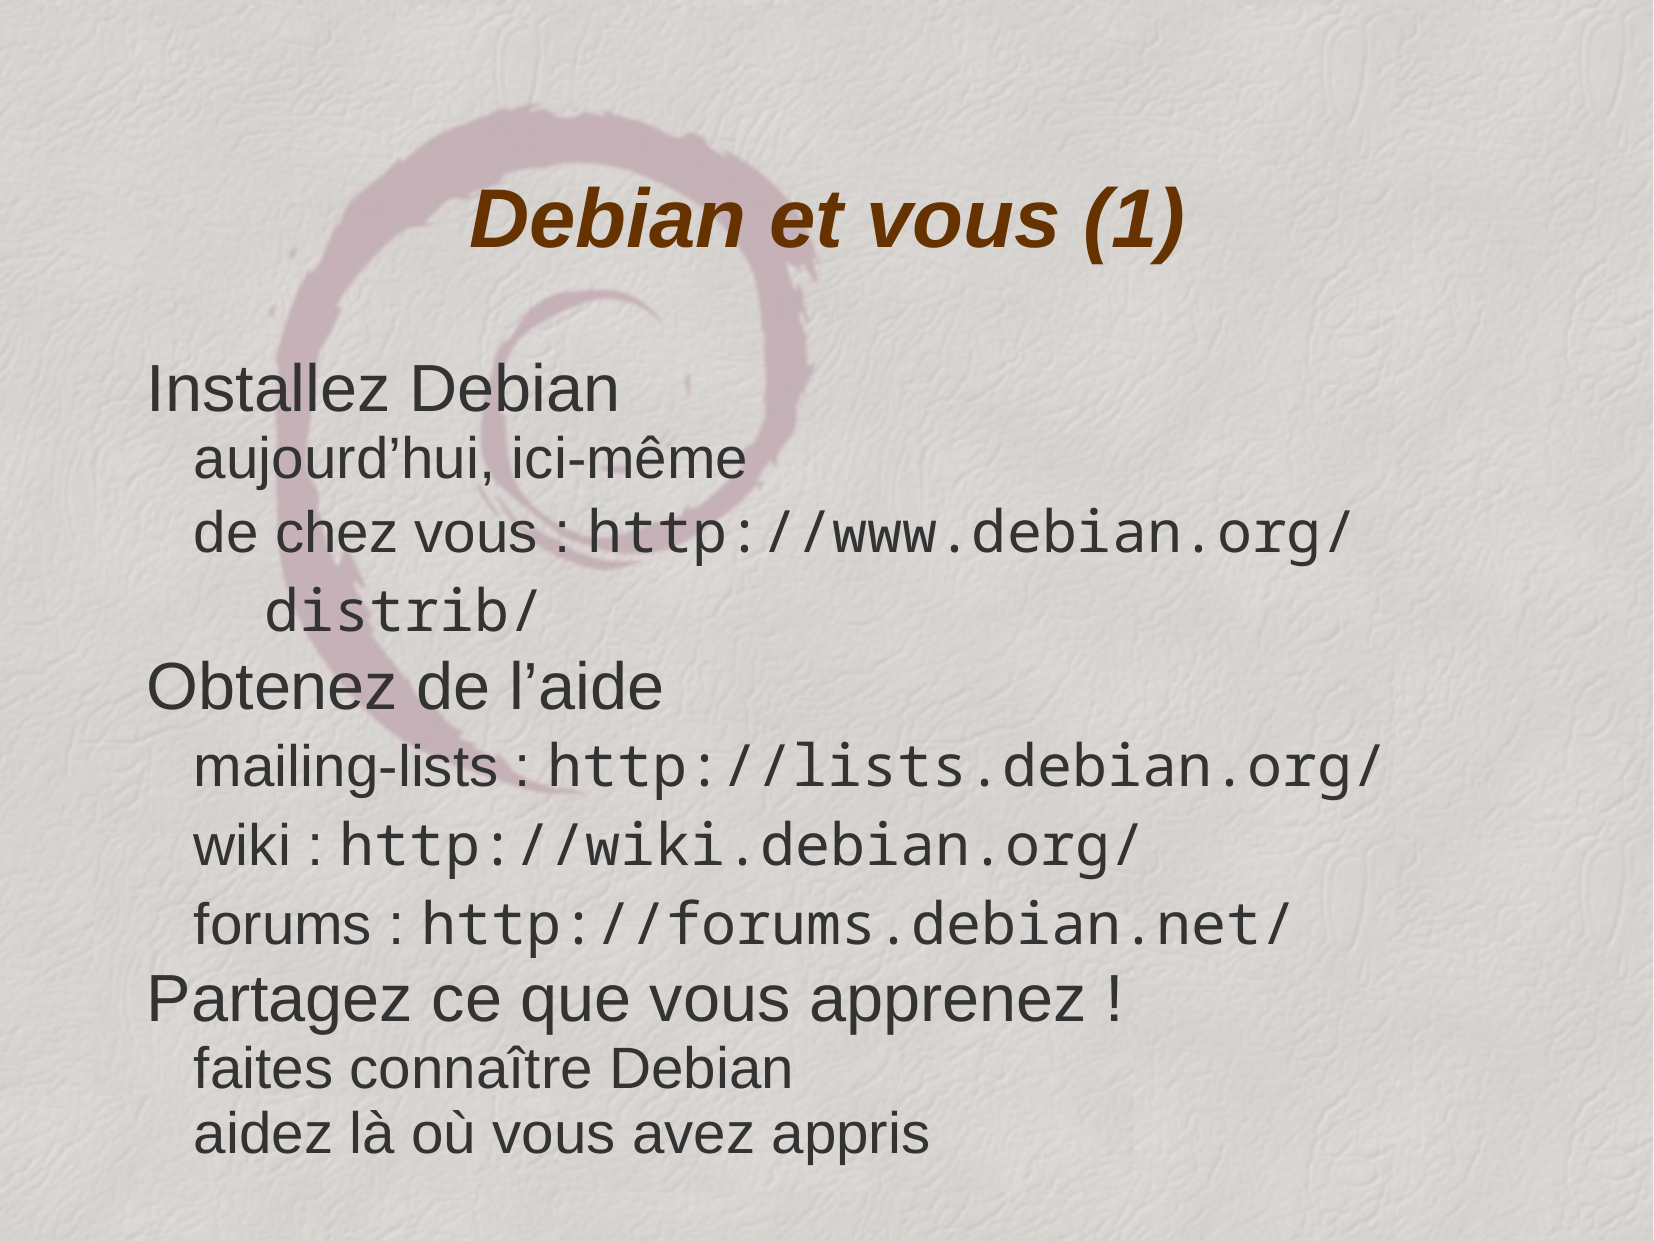

# Debian et vous (1)
Installez Debian
aujourd’hui, ici-même
de chez vous : http://www.debian.org/distrib/
Obtenez de l’aide
mailing-lists : http://lists.debian.org/
wiki : http://wiki.debian.org/
forums : http://forums.debian.net/
Partagez ce que vous apprenez !
faites connaître Debian
aidez là où vous avez appris